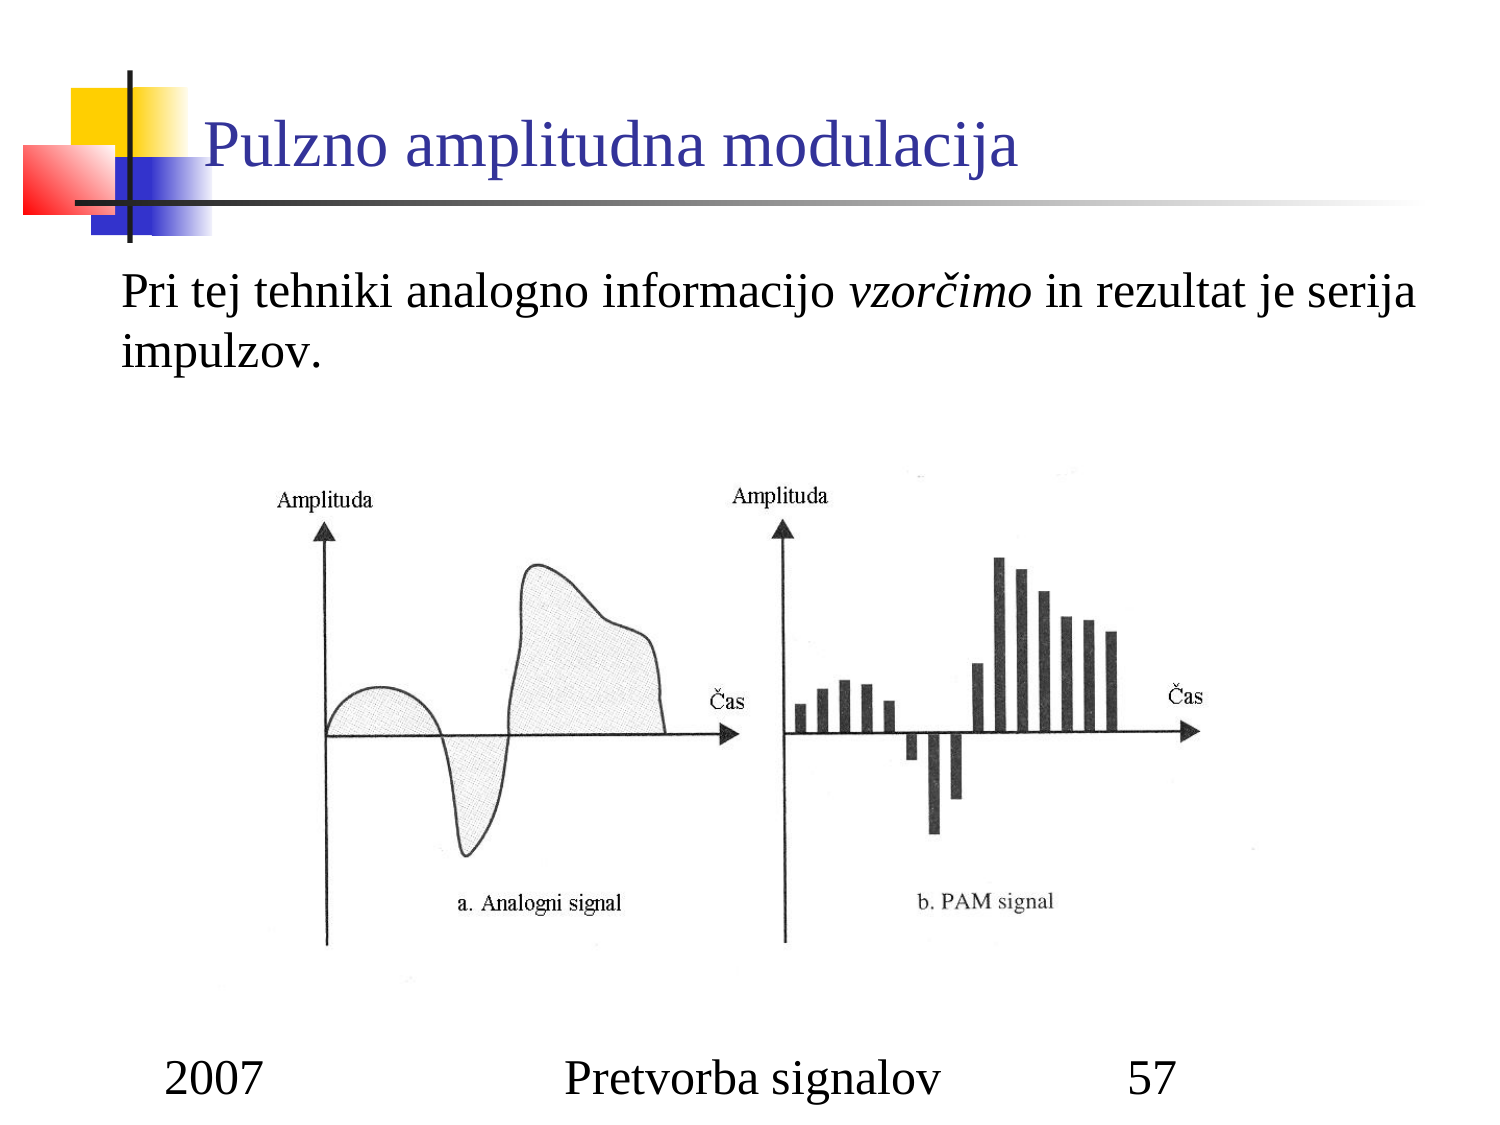

# Pulzno amplitudna modulacija
	Pri tej tehniki analogno informacijo vzorčimo in rezultat je serija impulzov.
2007
Pretvorba signalov
57